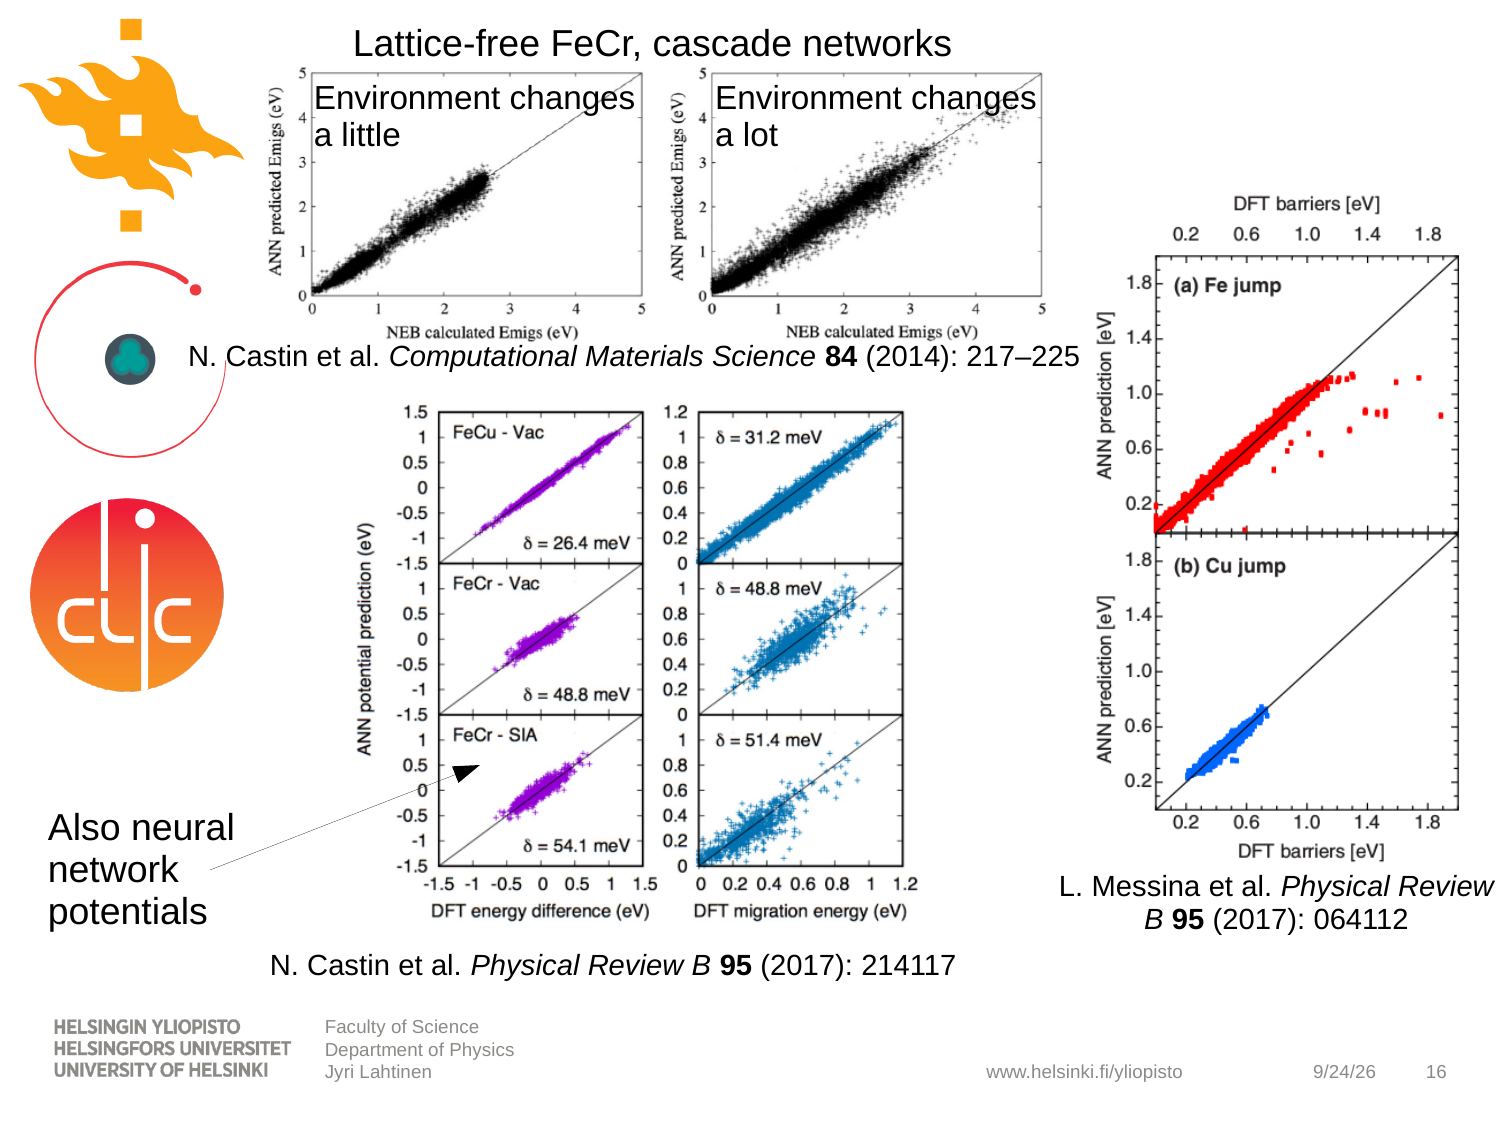

Lattice-free FeCr, cascade networks
Environment changes
a lot
Environment changes
a little
N. Castin et al. Computational Materials Science 84 (2014): 217–225
Also neural
network
potentials
L. Messina et al. Physical Review
B 95 (2017): 064112
N. Castin et al. Physical Review B 95 (2017): 214117
Faculty of Science
Department of Physics
Jyri Lahtinen